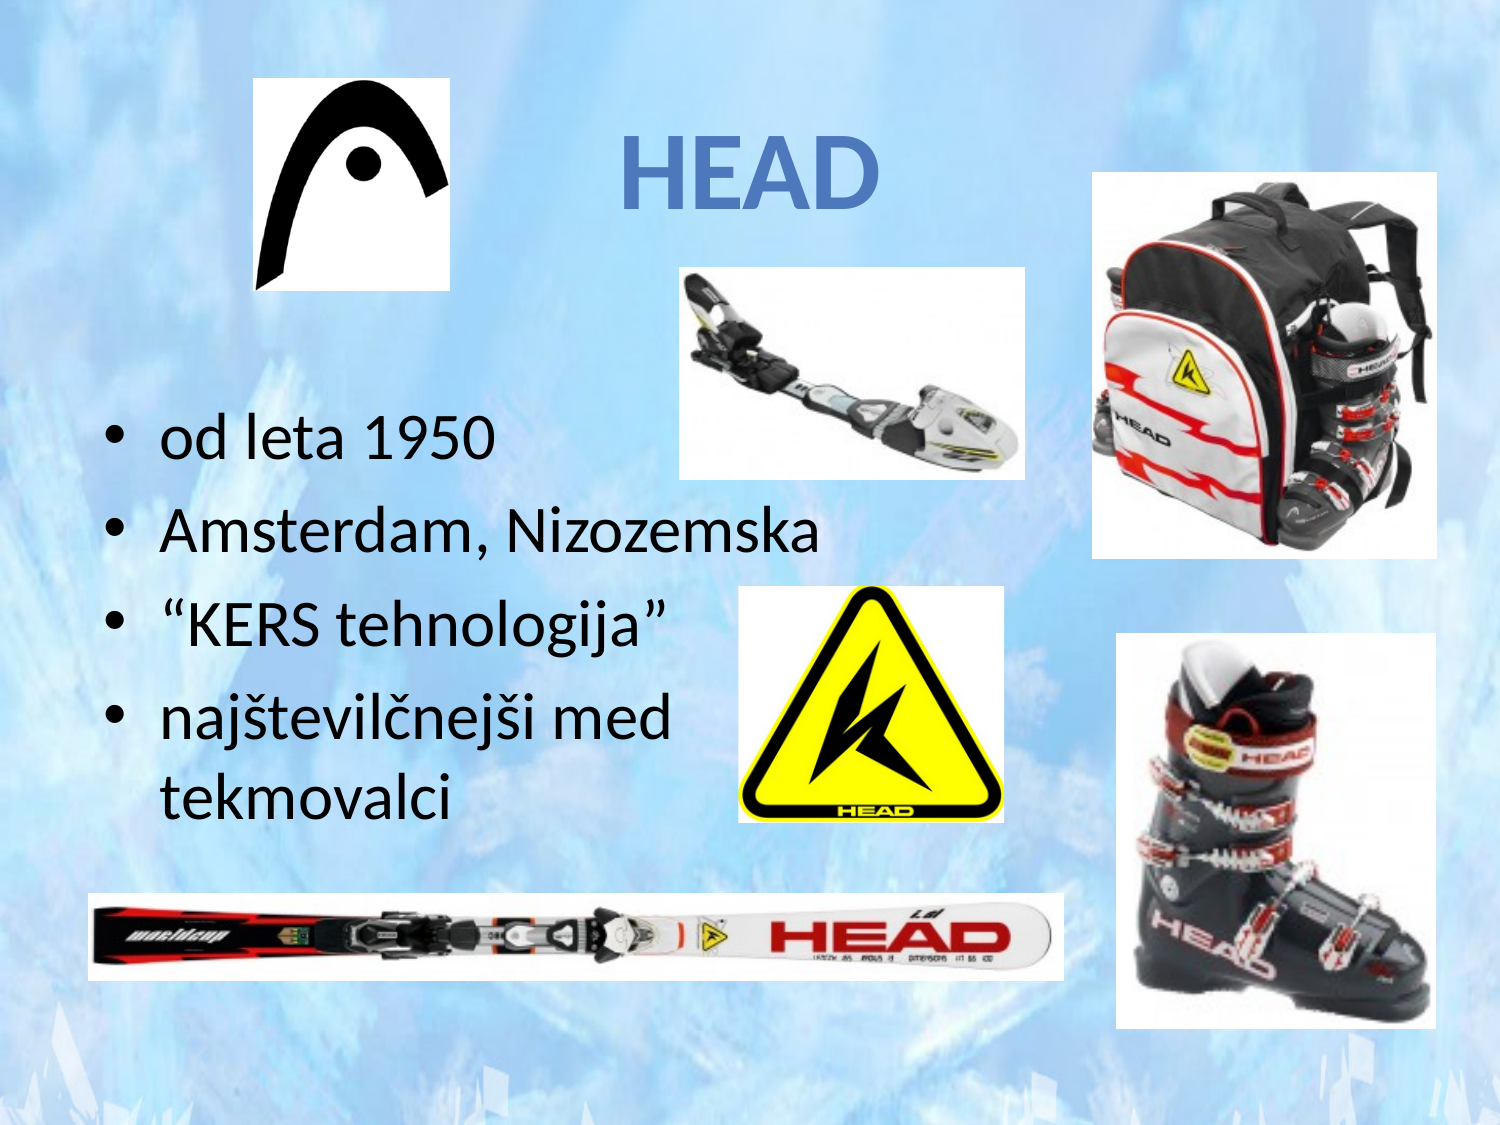

HEAD
# od leta 1950
Amsterdam, Nizozemska
“KERS tehnologija”
najštevilčnejši med
tekmovalci